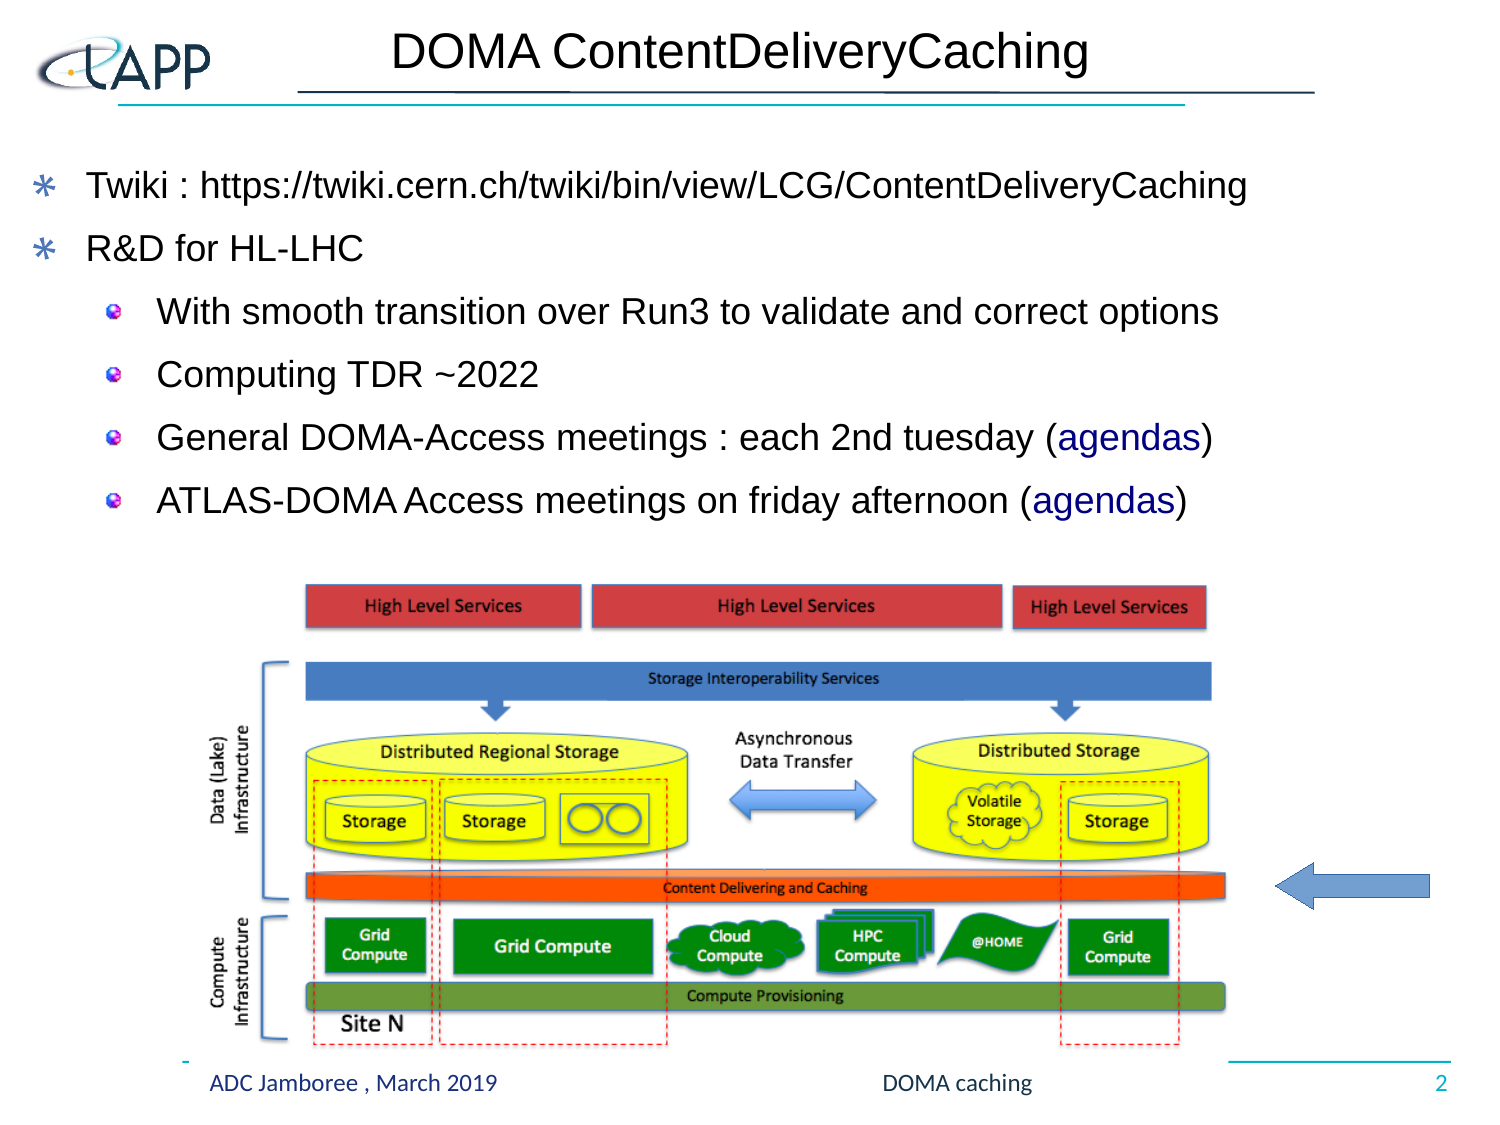

# DOMA ContentDeliveryCaching
Twiki : https://twiki.cern.ch/twiki/bin/view/LCG/ContentDeliveryCaching
R&D for HL-LHC
With smooth transition over Run3 to validate and correct options
Computing TDR ~2022
General DOMA-Access meetings : each 2nd tuesday (agendas)
ATLAS-DOMA Access meetings on friday afternoon (agendas)
ADC Jamboree , March 2019
DOMA caching